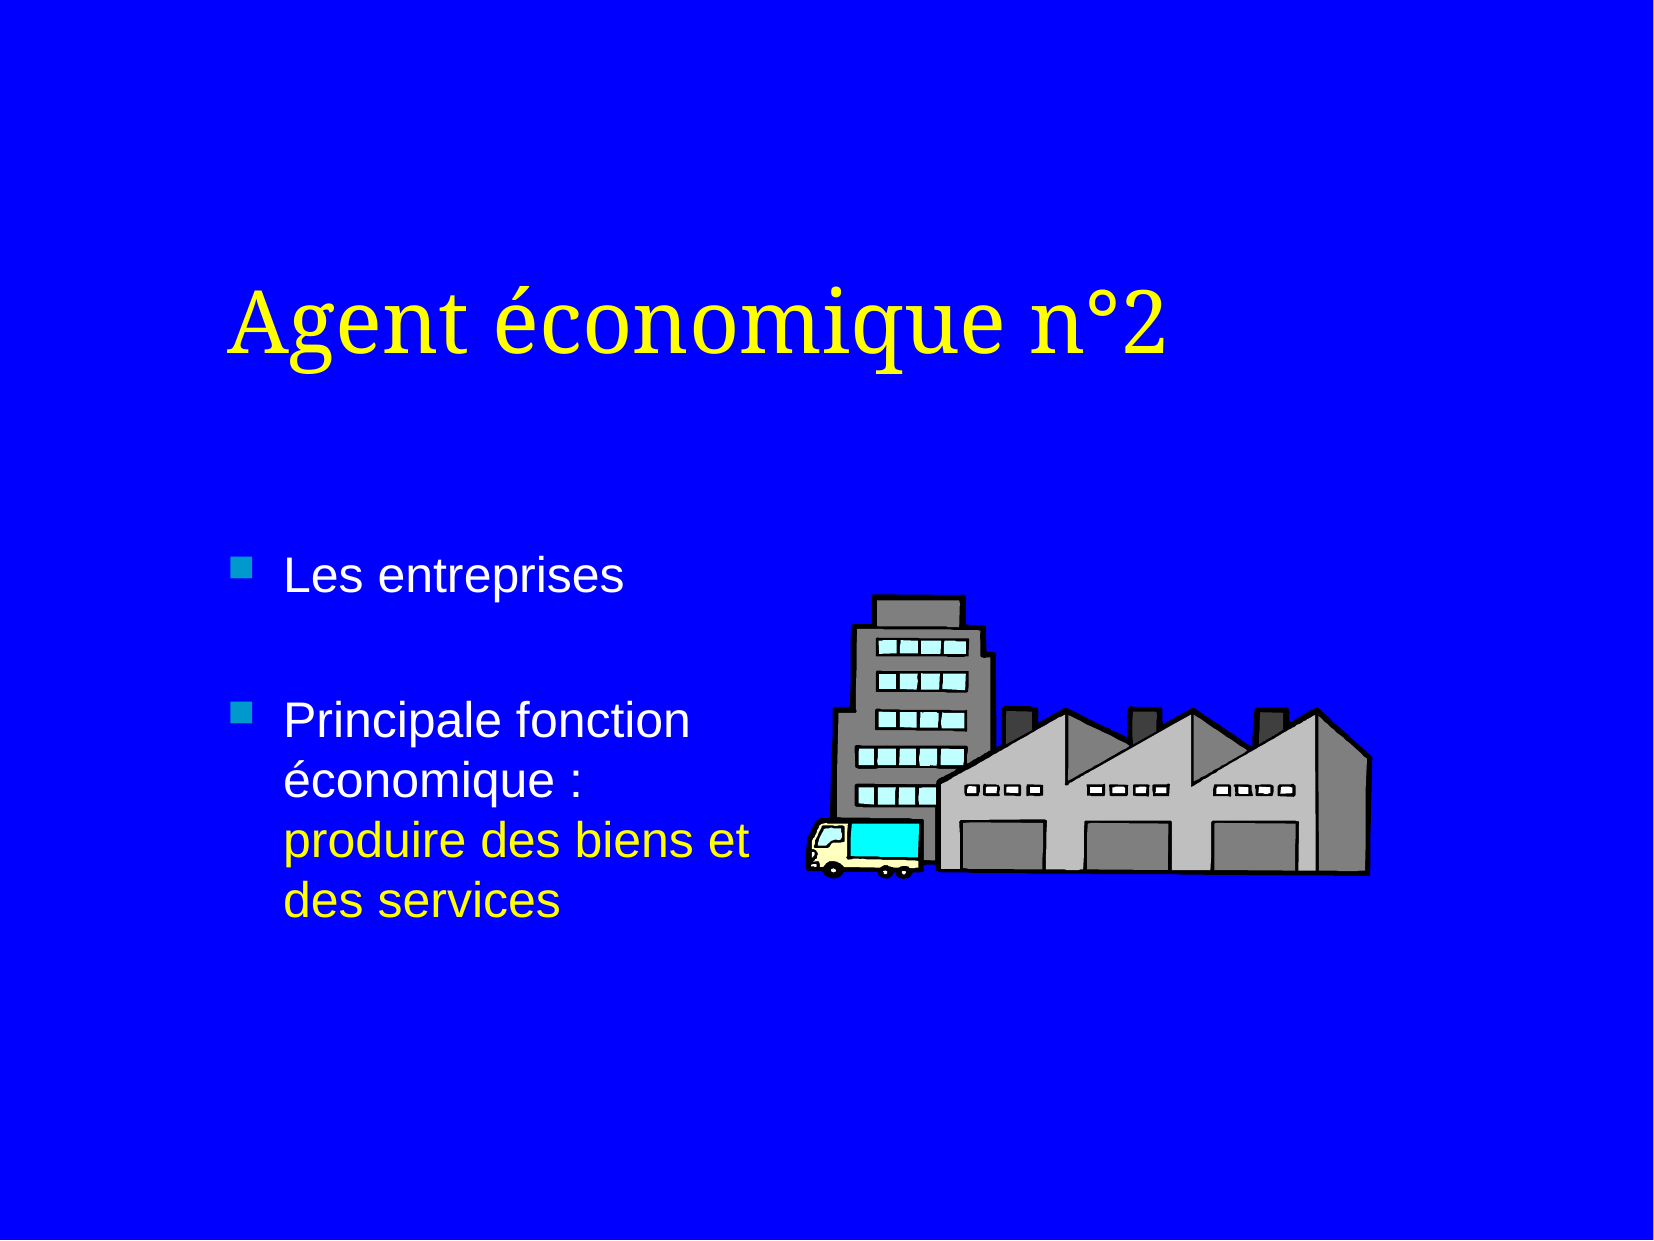

# Agent économique n°2
Les entreprises
Principale fonction économique : produire des biens et des services